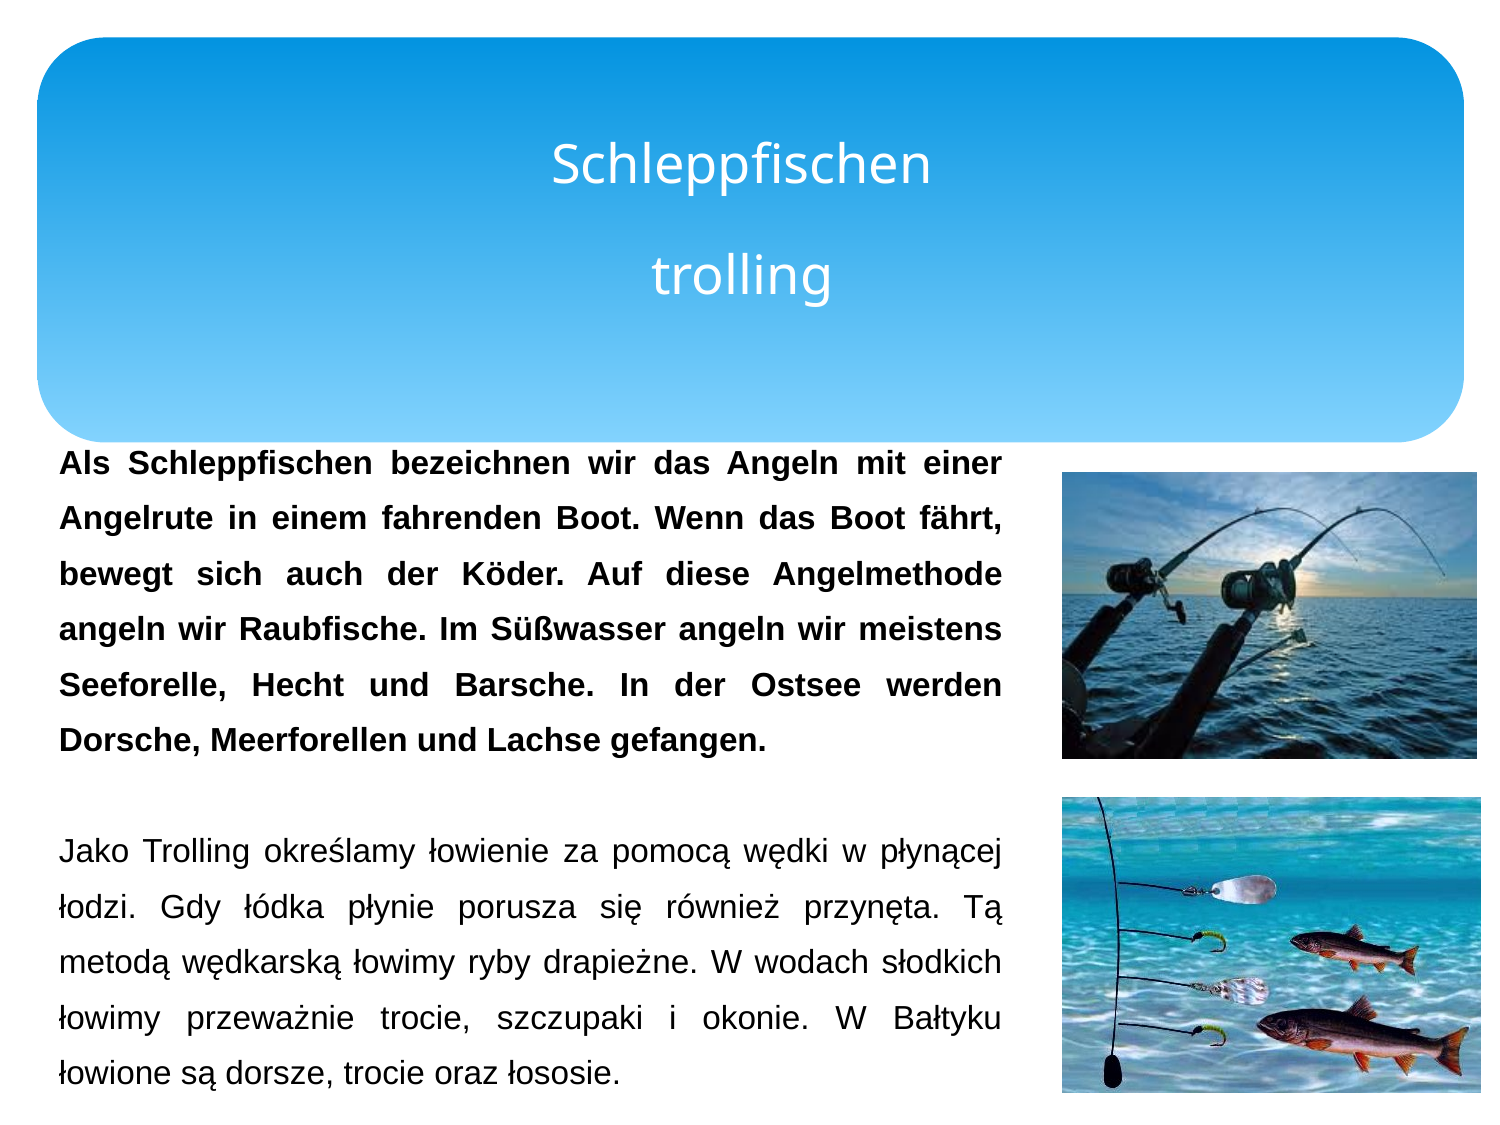

# Schleppfischen trolling
Als Schleppfischen bezeichnen wir das Angeln mit einer Angelrute in einem fahrenden Boot. Wenn das Boot fährt, bewegt sich auch der Köder. Auf diese Angelmethode angeln wir Raubfische. Im Süßwasser angeln wir meistens Seeforelle, Hecht und Barsche. In der Ostsee werden Dorsche, Meerforellen und Lachse gefangen.
Jako Trolling określamy łowienie za pomocą wędki w płynącej łodzi. Gdy łódka płynie porusza się również przynęta. Tą metodą wędkarską łowimy ryby drapieżne. W wodach słodkich łowimy przeważnie trocie, szczupaki i okonie. W Bałtyku łowione są dorsze, trocie oraz łososie.